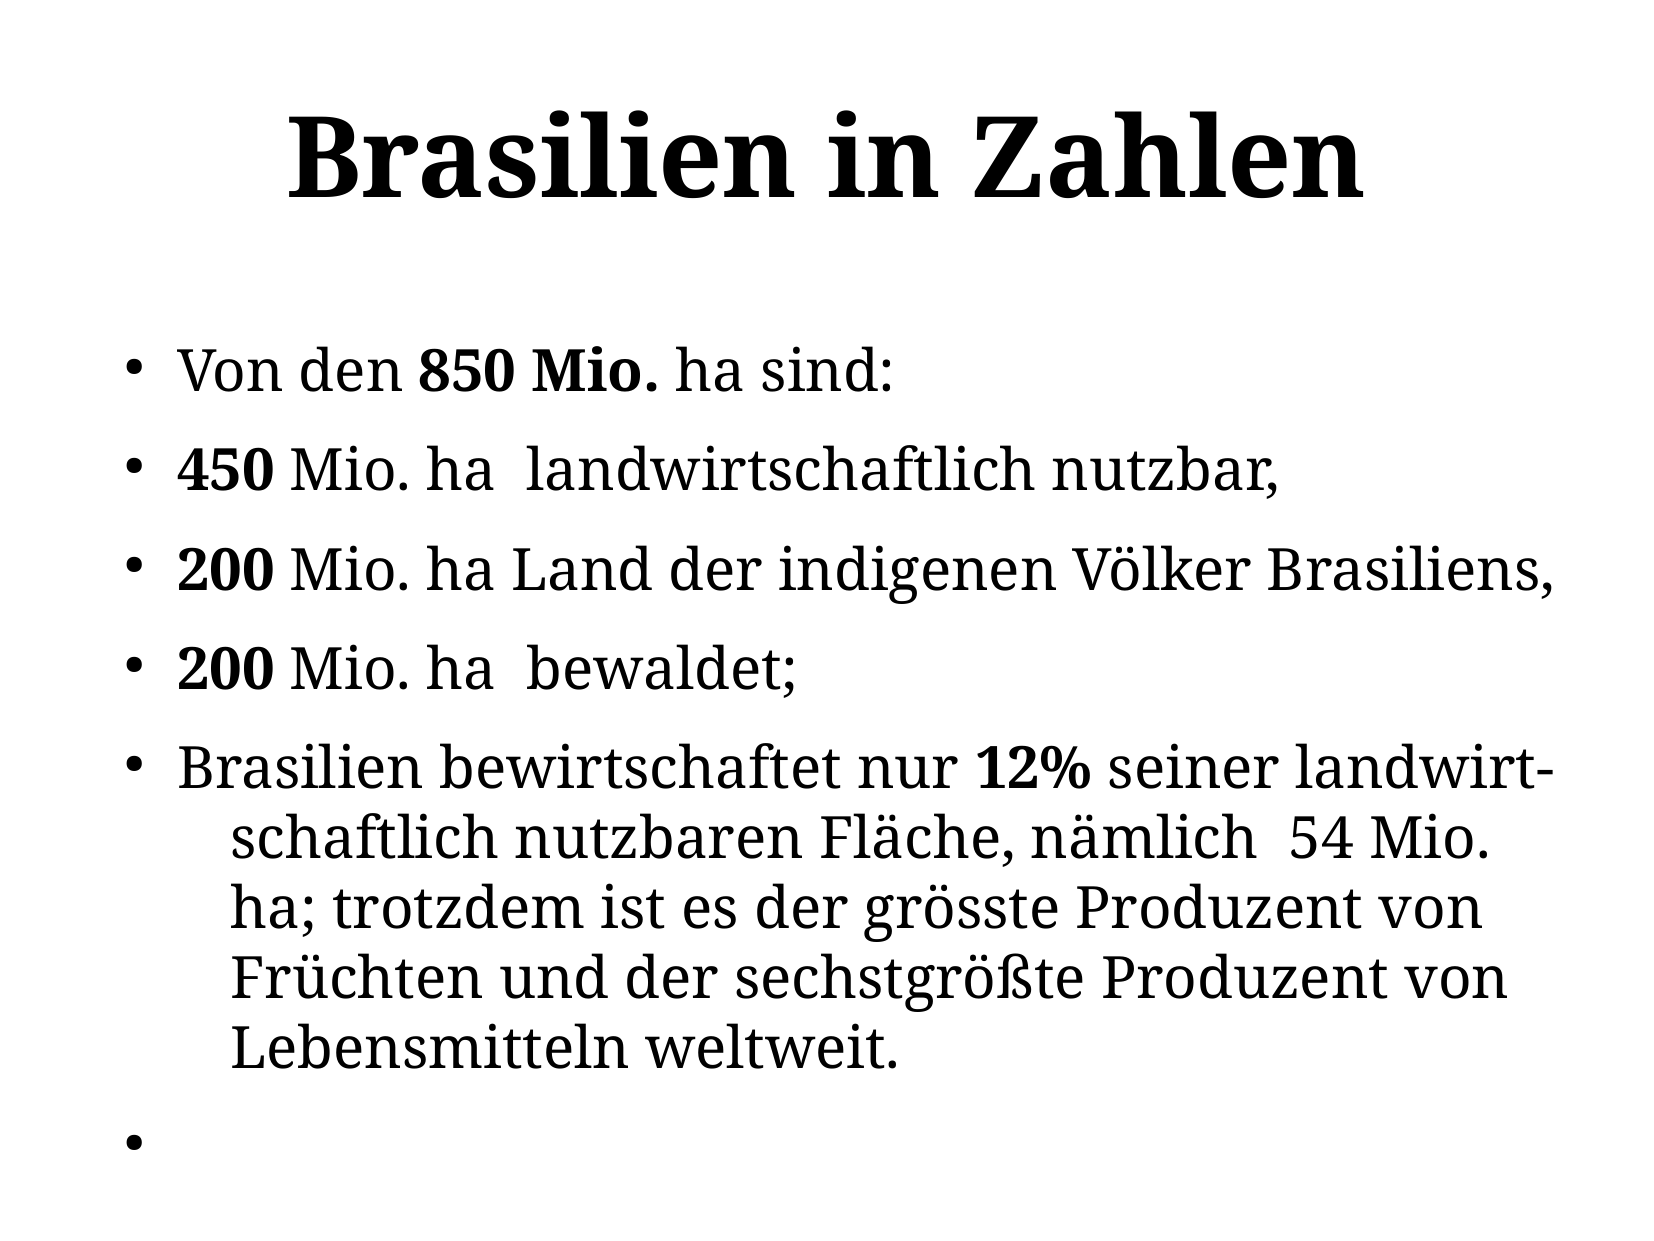

# Brasilien in Zahlen
Von den 850 Mio. ha sind:
450 Mio. ha landwirtschaftlich nutzbar,
200 Mio. ha Land der indigenen Völker Brasiliens,
200 Mio. ha bewaldet;
Brasilien bewirtschaftet nur 12% seiner landwirt-schaftlich nutzbaren Fläche, nämlich 54 Mio. ha; trotzdem ist es der grösste Produzent von Früchten und der sechstgrößte Produzent von Lebensmitteln weltweit.